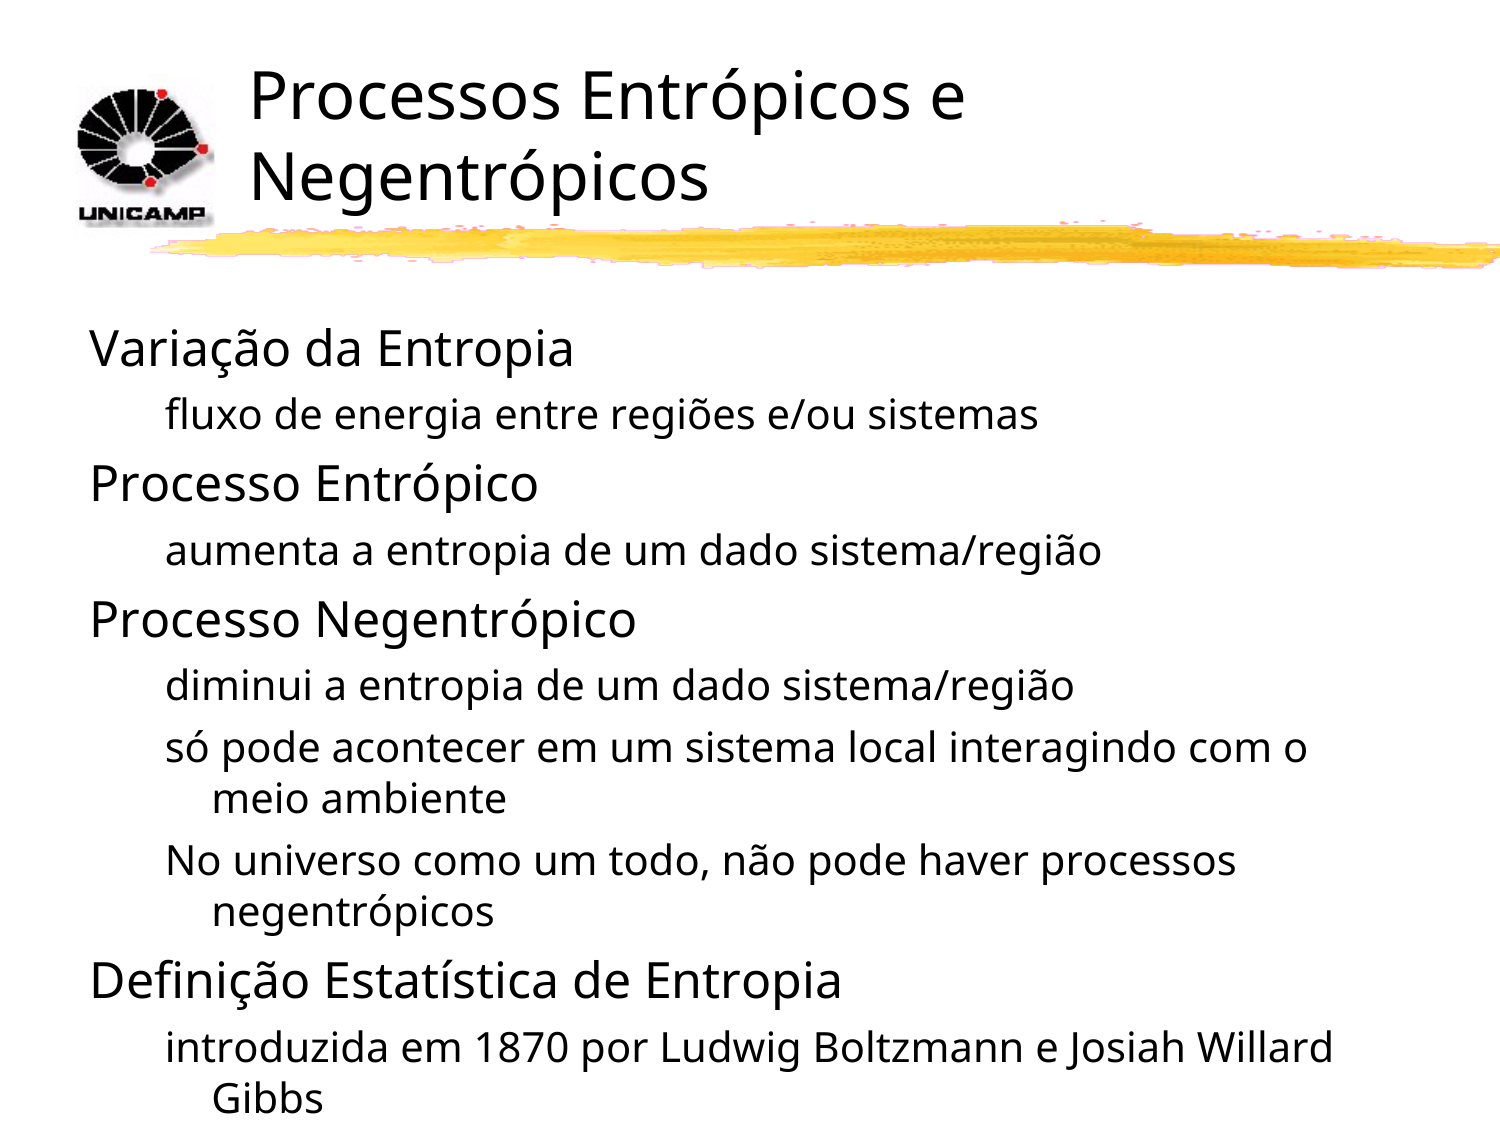

# Processos Entrópicos e Negentrópicos
Variação da Entropia
fluxo de energia entre regiões e/ou sistemas
Processo Entrópico
aumenta a entropia de um dado sistema/região
Processo Negentrópico
diminui a entropia de um dado sistema/região
só pode acontecer em um sistema local interagindo com o meio ambiente
No universo como um todo, não pode haver processos negentrópicos
Definição Estatística de Entropia
introduzida em 1870 por Ludwig Boltzmann e Josiah Willard Gibbs